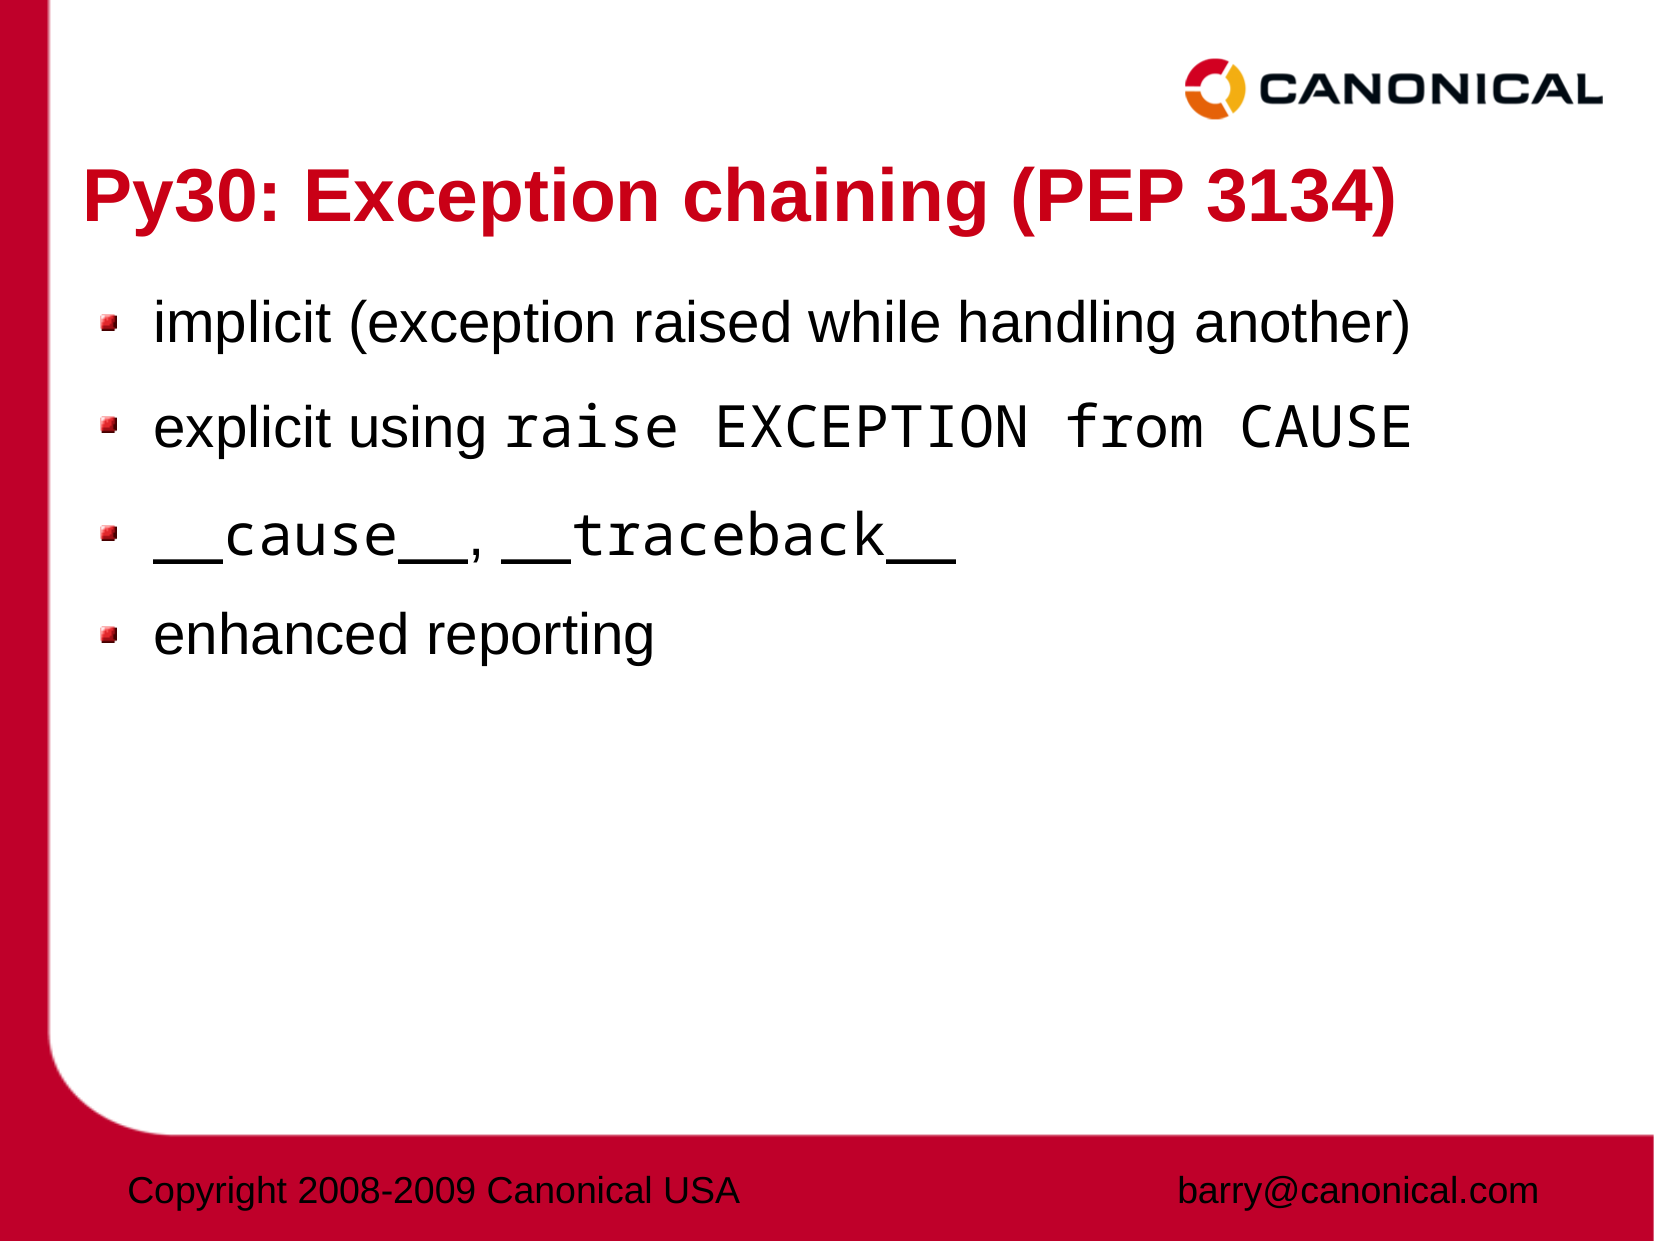

# Py30: Exception chaining (PEP 3134)
implicit (exception raised while handling another)
explicit using raise EXCEPTION from CAUSE
__cause__, __traceback__
enhanced reporting